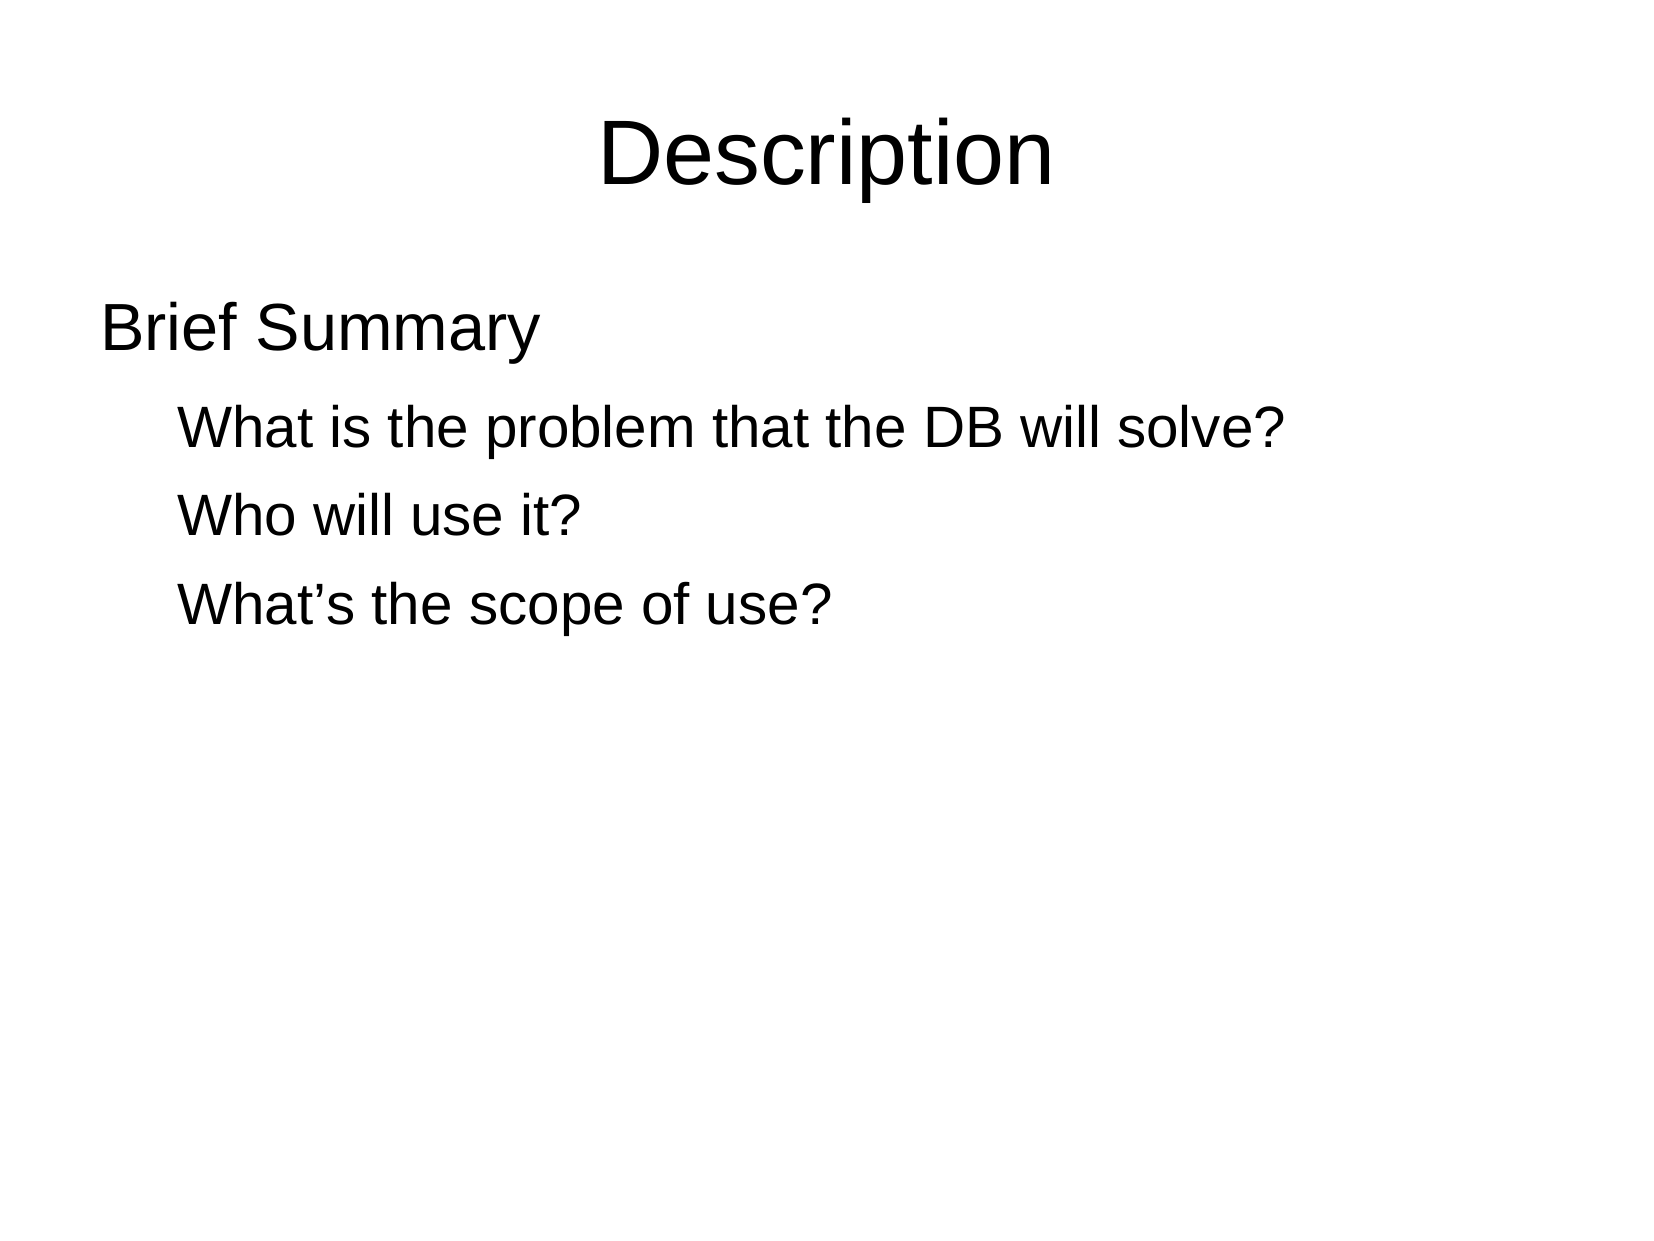

# Description
Brief Summary
What is the problem that the DB will solve?
Who will use it?
What’s the scope of use?